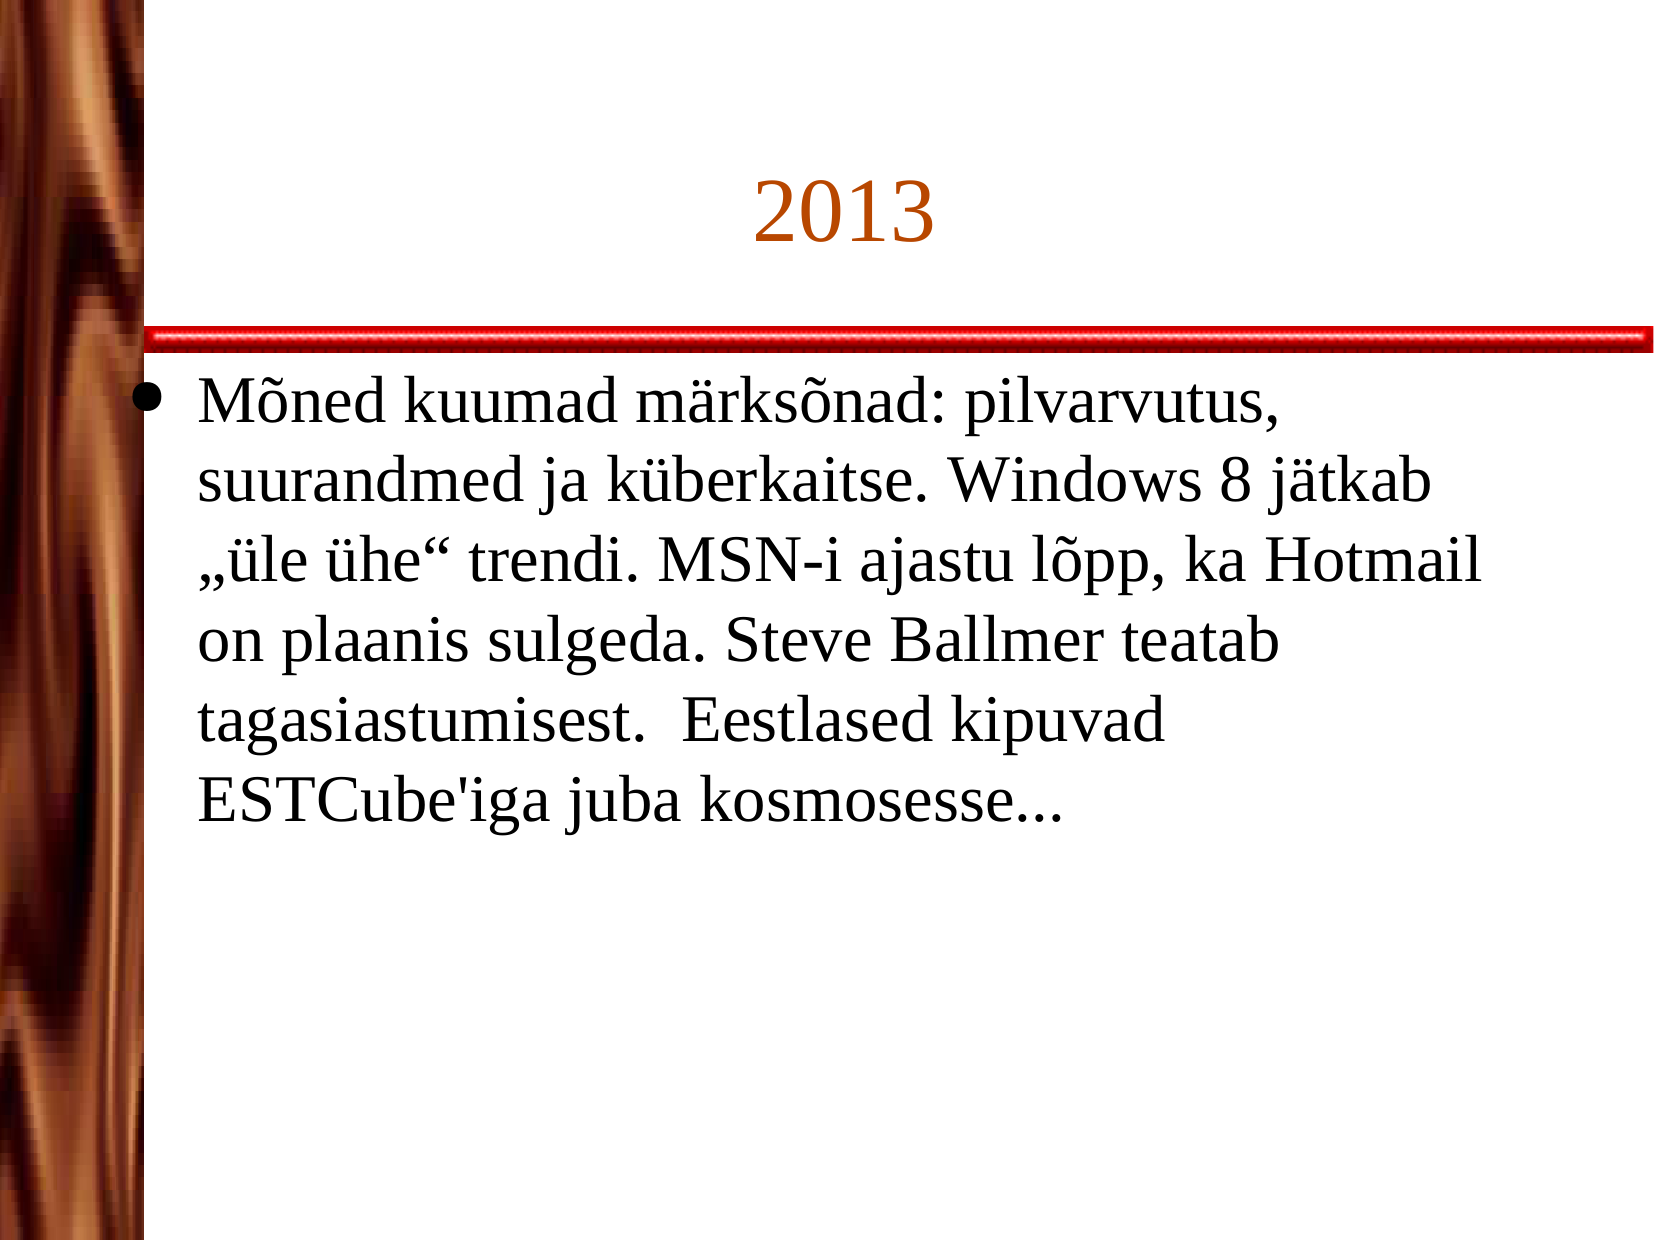

# 2013
Mõned kuumad märksõnad: pilvarvutus, suurandmed ja küberkaitse. Windows 8 jätkab „üle ühe“ trendi. MSN-i ajastu lõpp, ka Hotmail on plaanis sulgeda. Steve Ballmer teatab tagasiastumisest. Eestlased kipuvad ESTCube'iga juba kosmosesse...